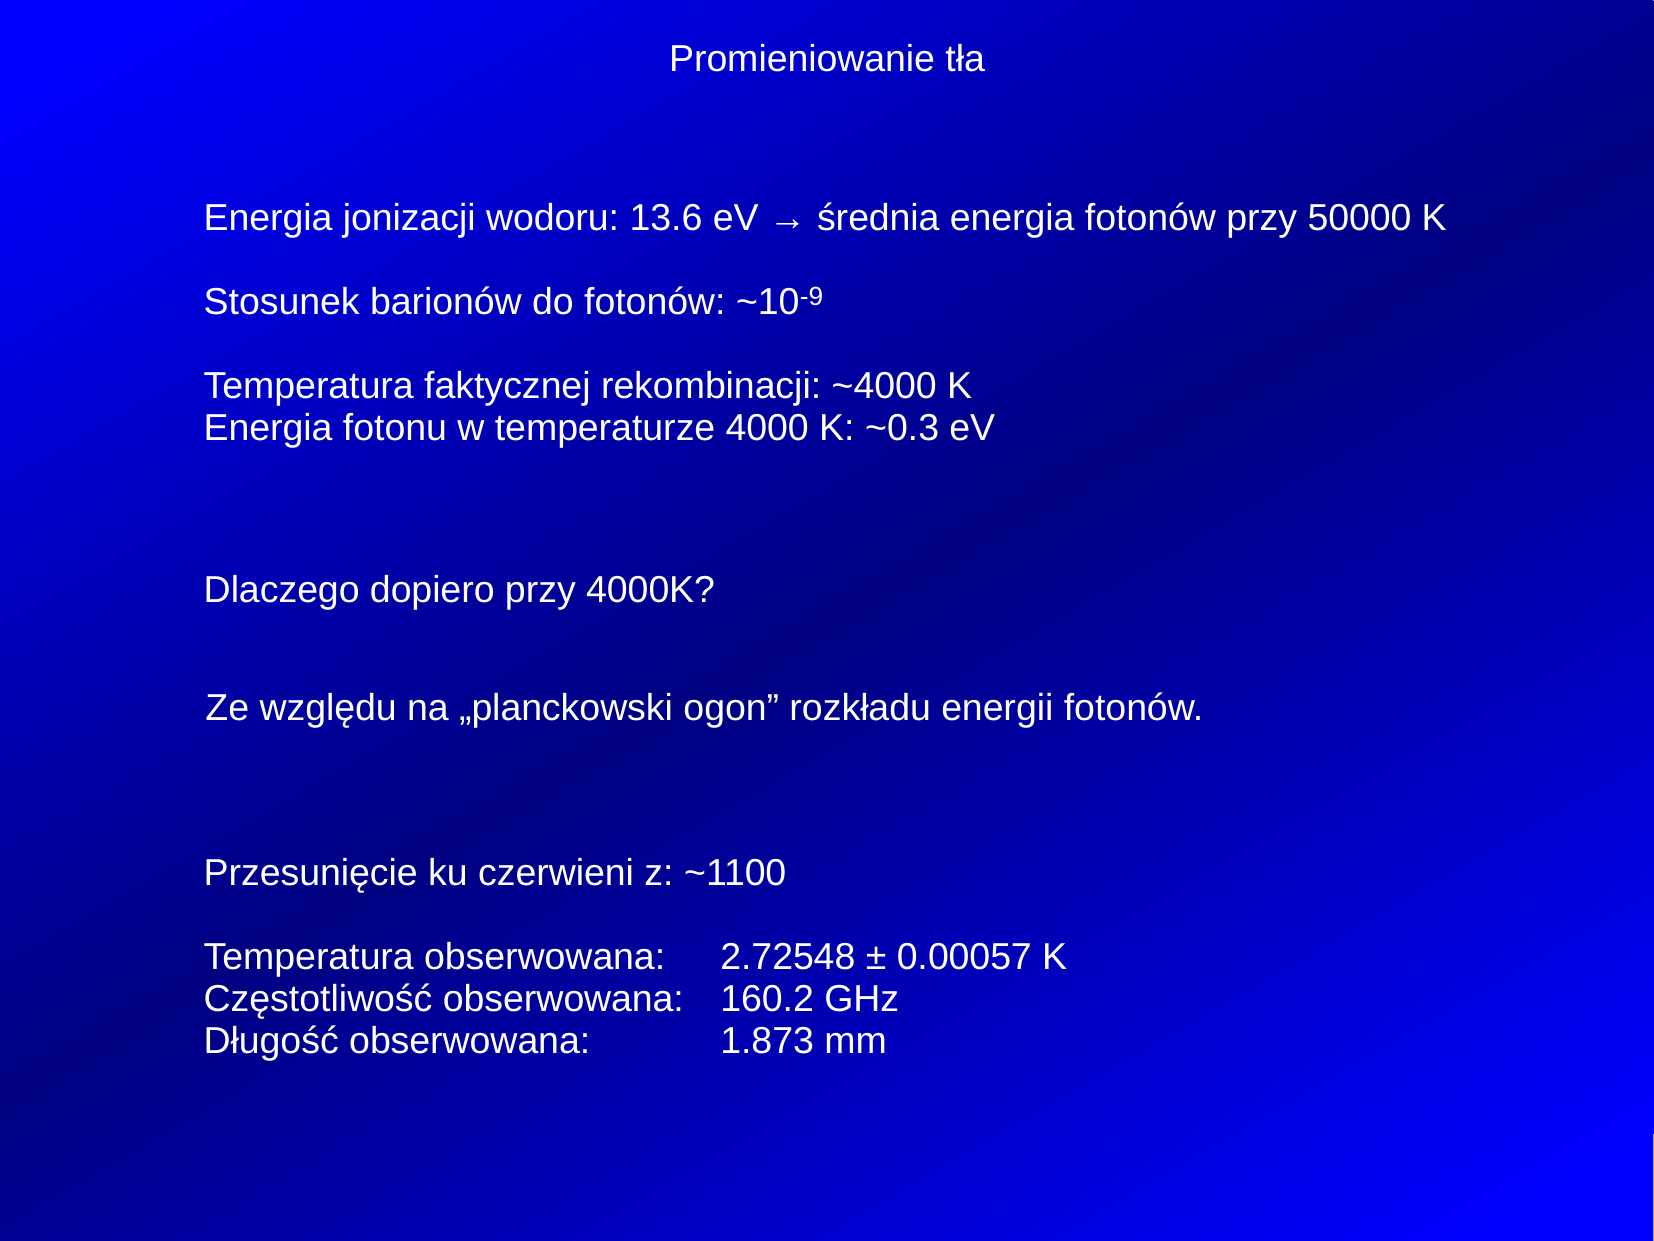

Promieniowanie tła
Energia jonizacji wodoru: 13.6 eV → średnia energia fotonów przy 50000 K
Stosunek barionów do fotonów: ~10-9
Temperatura faktycznej rekombinacji: ~4000 K
Energia fotonu w temperaturze 4000 K: ~0.3 eV
Dlaczego dopiero przy 4000K?
Ze względu na „planckowski ogon” rozkładu energii fotonów.
Przesunięcie ku czerwieni z: ~1100
Temperatura obserwowana: 	2.72548 ± 0.00057 K
Częstotliwość obserwowana: 	160.2 GHz
Długość obserwowana:		1.873 mm